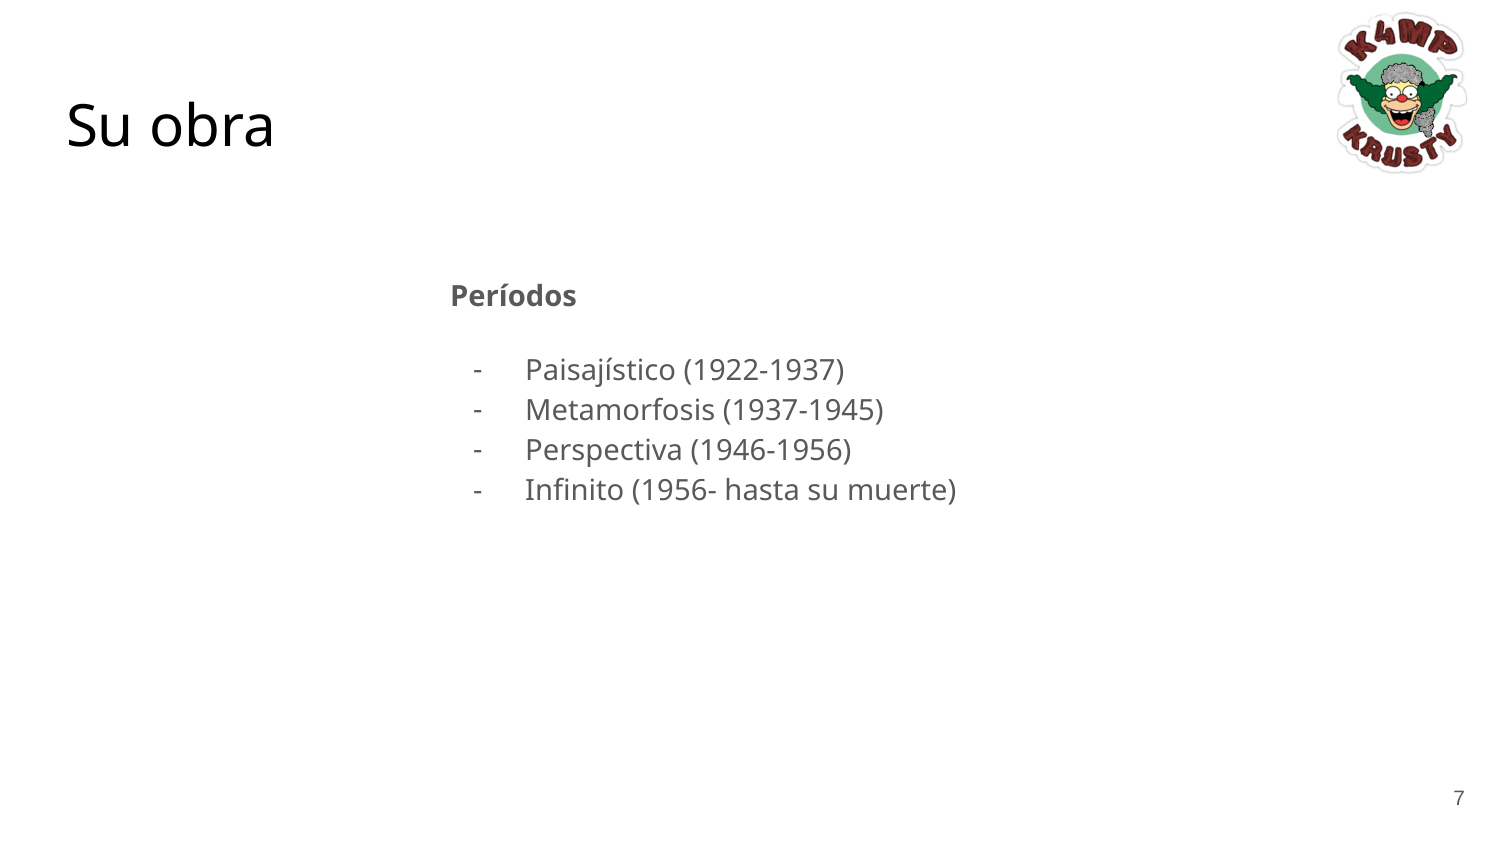

Su obra
# Períodos
Paisajístico (1922-1937)
Metamorfosis (1937-1945)
Perspectiva (1946-1956)
Infinito (1956- hasta su muerte)